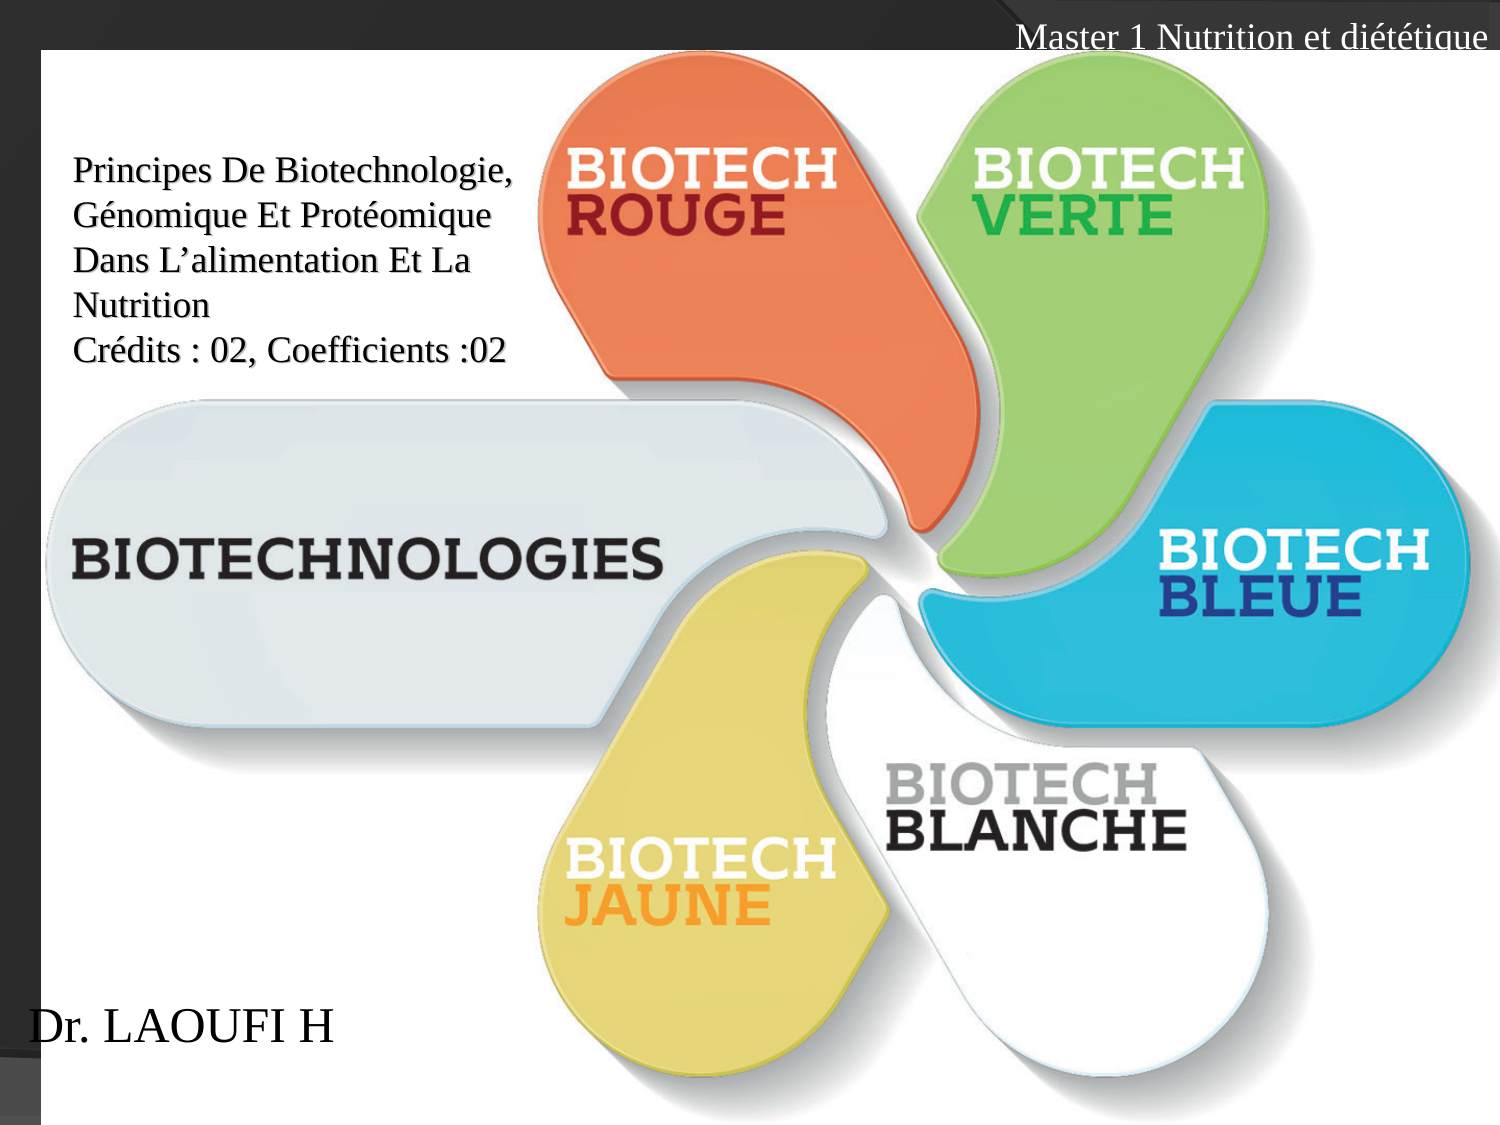

Master 1 Nutrition et diététique
# Principes De Biotechnologie, Génomique Et Protéomique Dans L’alimentation Et La Nutrition Crédits : 02, Coefficients :02
Dr. LAOUFI H